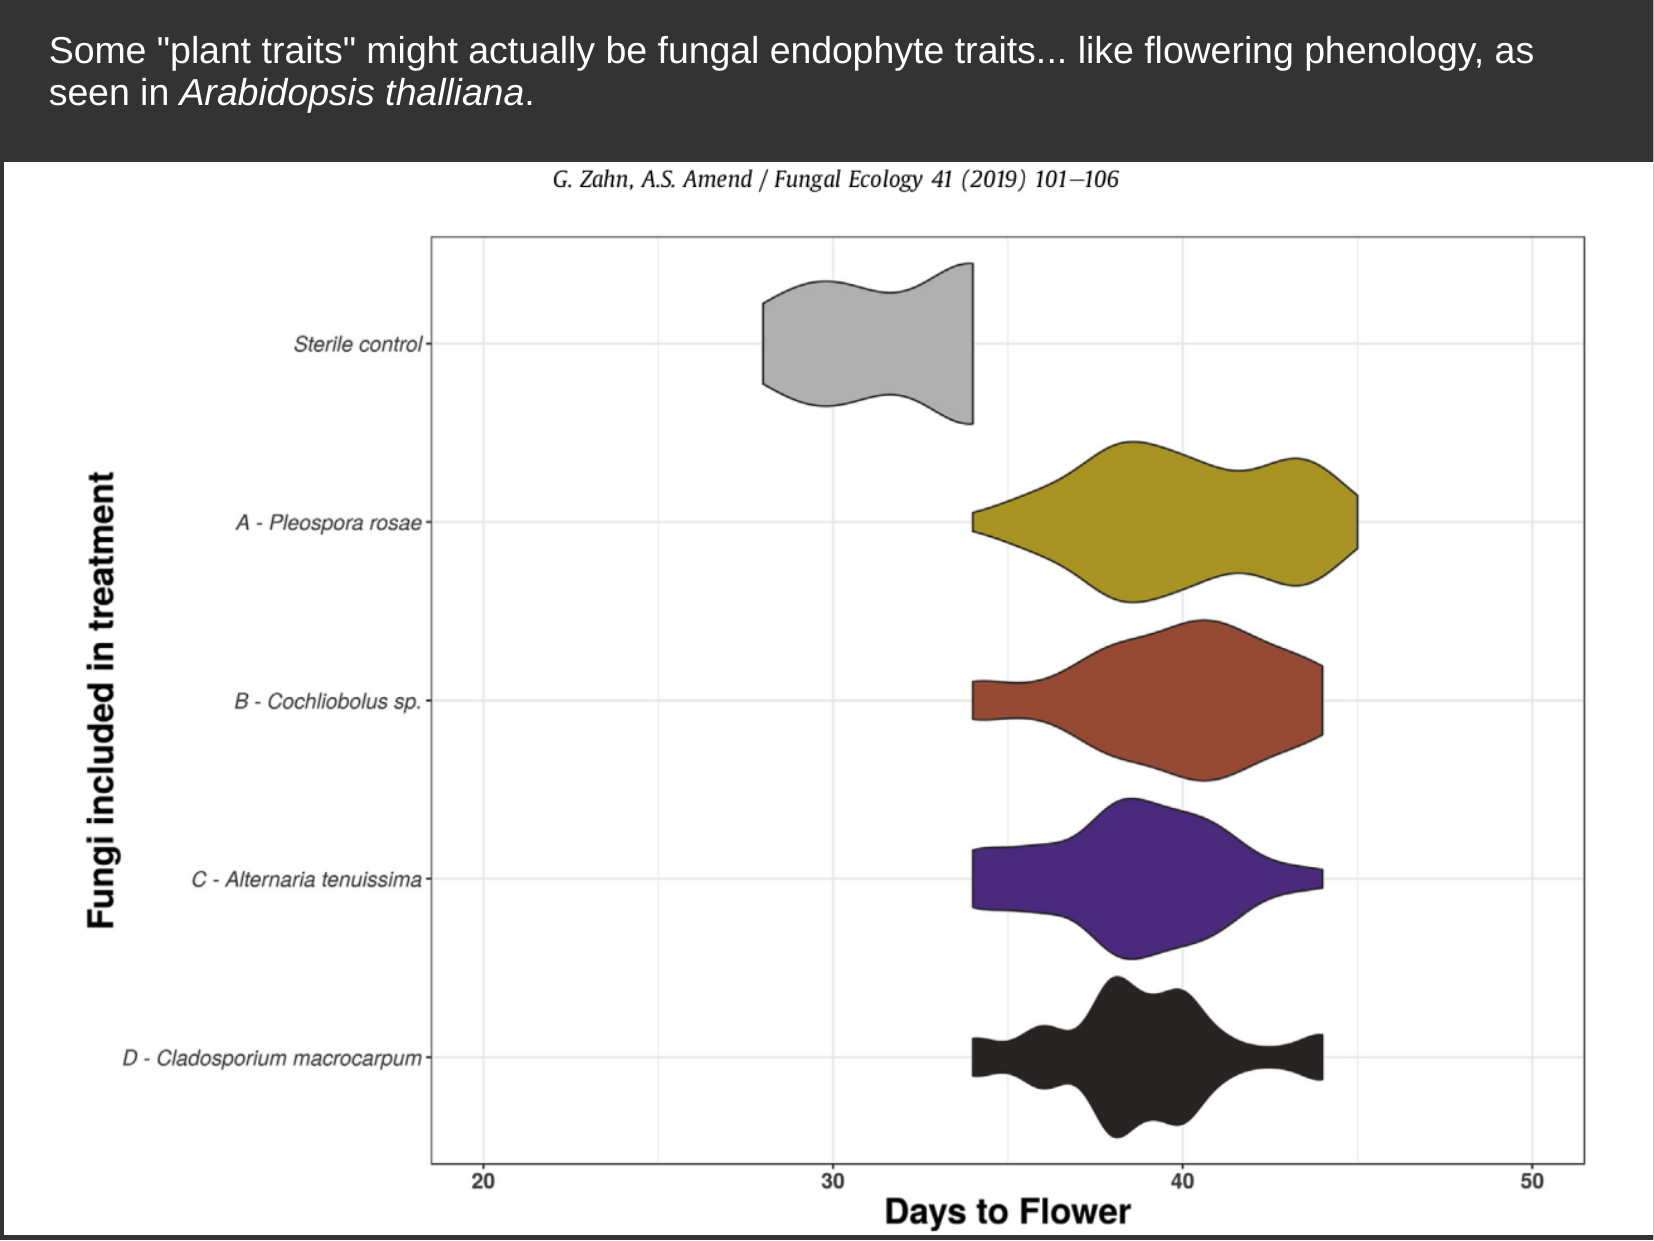

Some "plant traits" might actually be fungal endophyte traits... like flowering phenology, as seen in Arabidopsis thalliana.